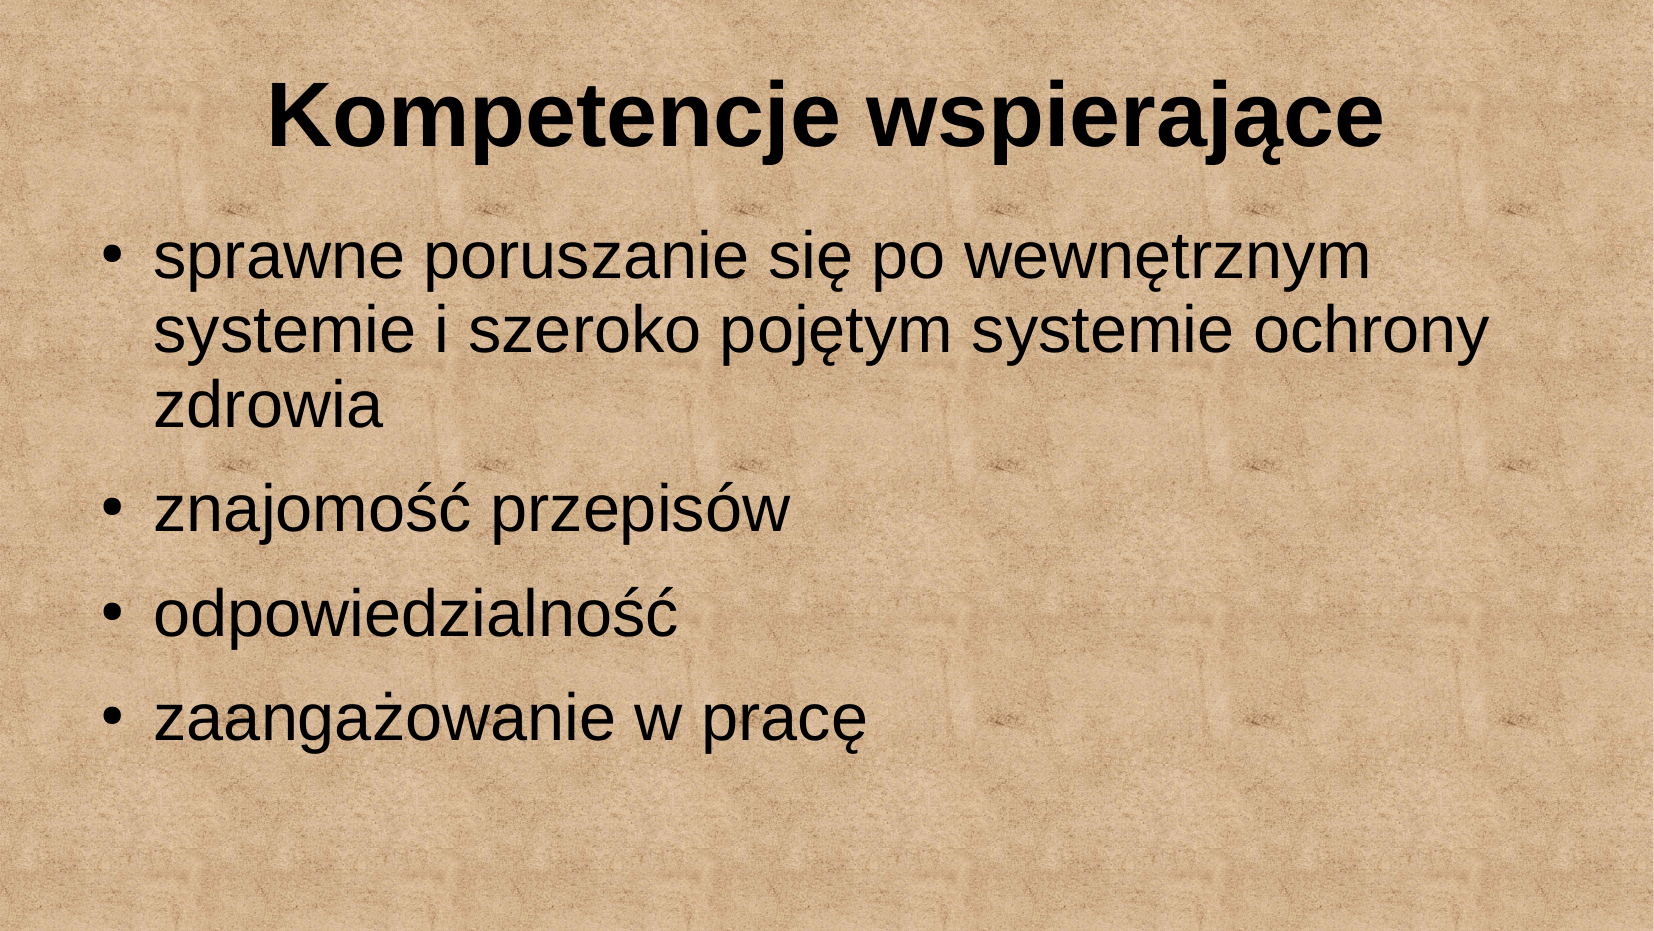

# Kompetencje wspierające
sprawne poruszanie się po wewnętrznym systemie i szeroko pojętym systemie ochrony zdrowia
znajomość przepisów
odpowiedzialność
zaangażowanie w pracę